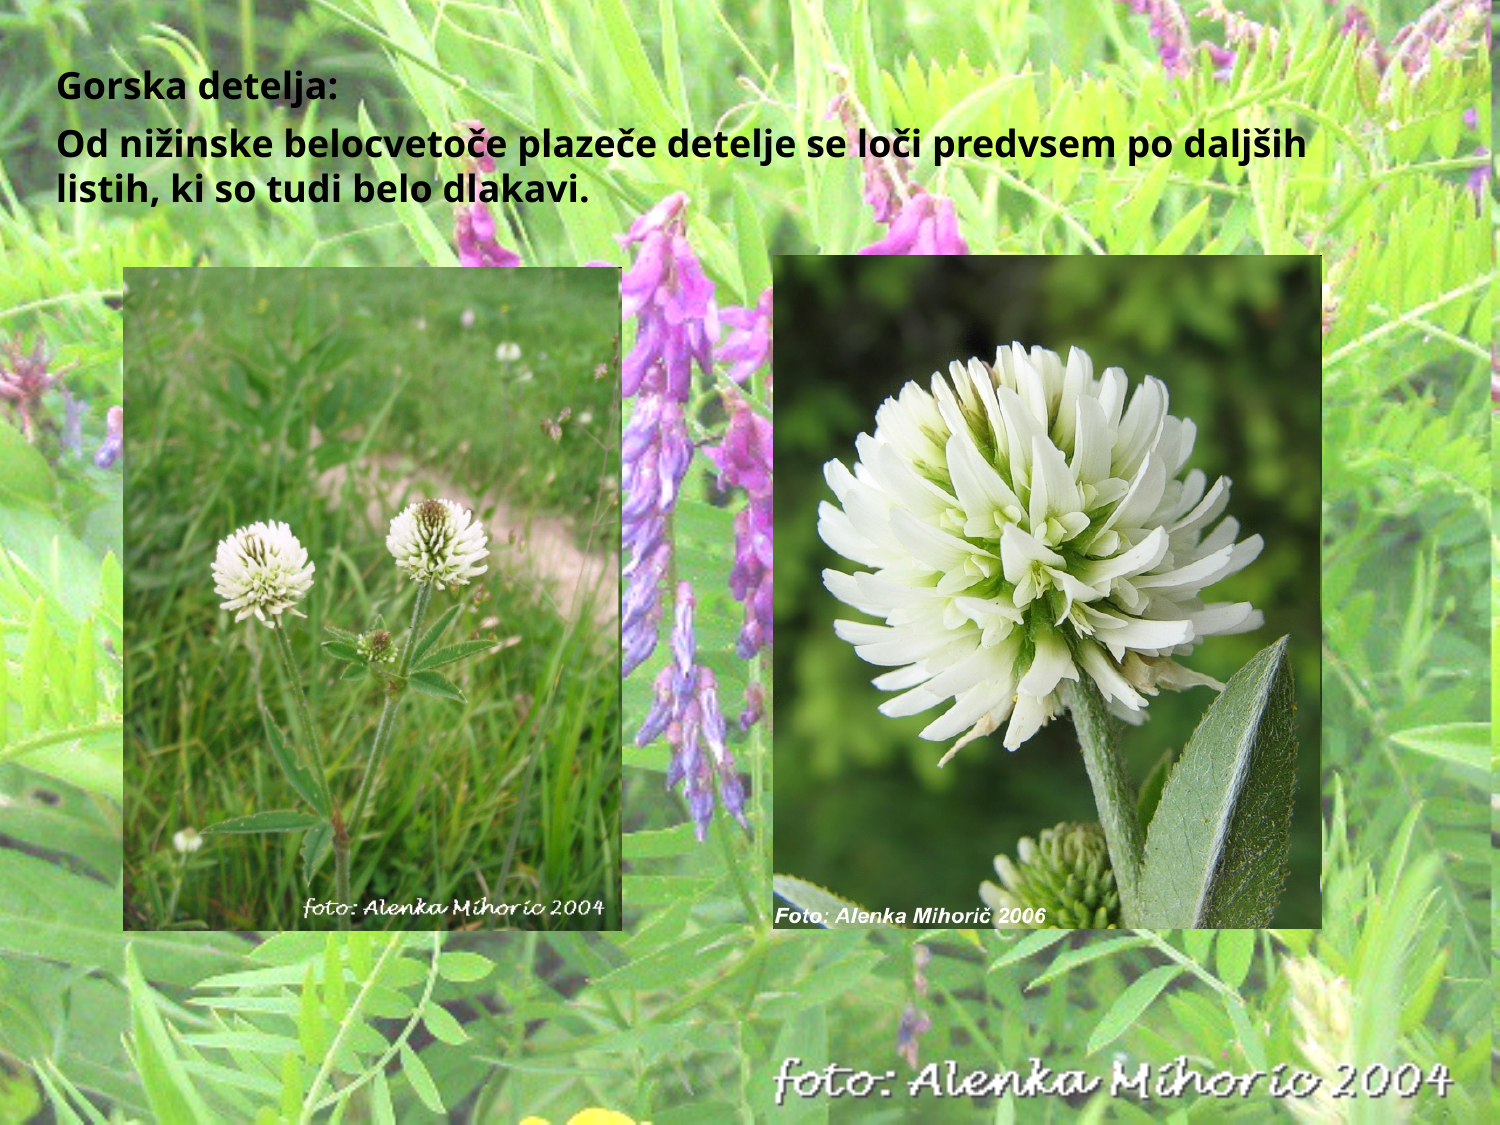

Gorska detelja:
Od nižinske belocvetoče plazeče detelje se loči predvsem po daljših listih, ki so tudi belo dlakavi.